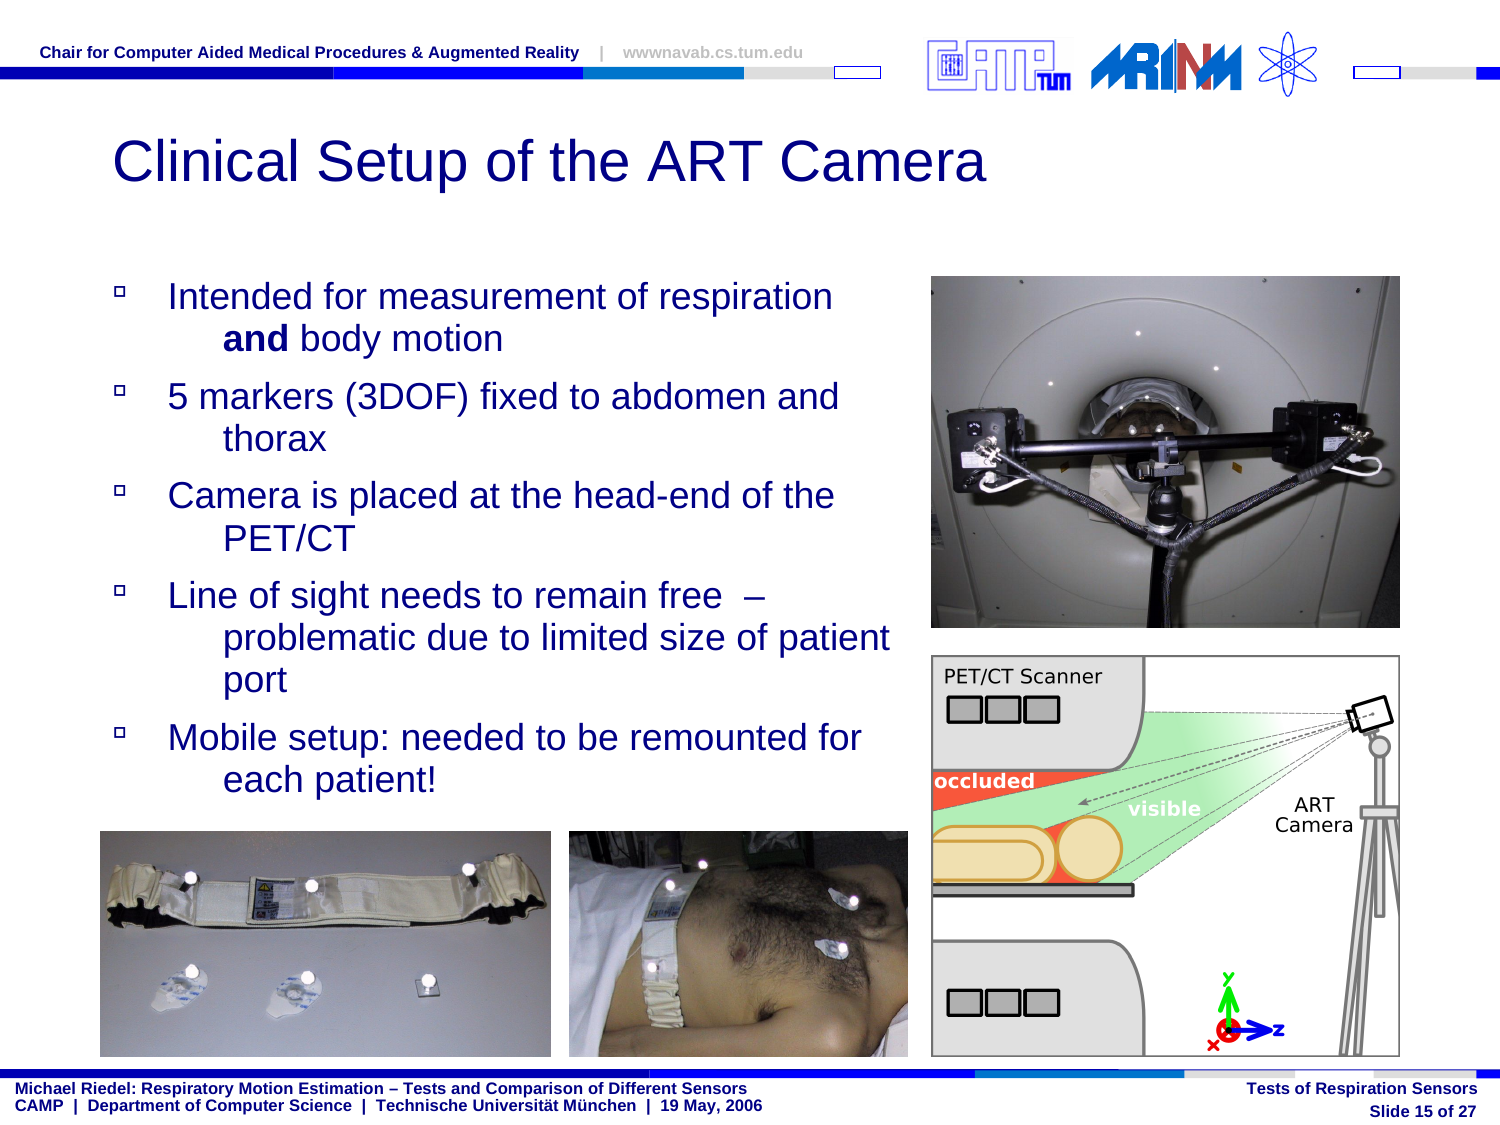

# Clinical Setup of the ART Camera
Intended for measurement of respiration and body motion
5 markers (3DOF) fixed to abdomen and thorax
Camera is placed at the head-end of the PET/CT
Line of sight needs to remain free – problematic due to limited size of patient port
Mobile setup: needed to be remounted for each patient!
Tests of Respiration Sensors